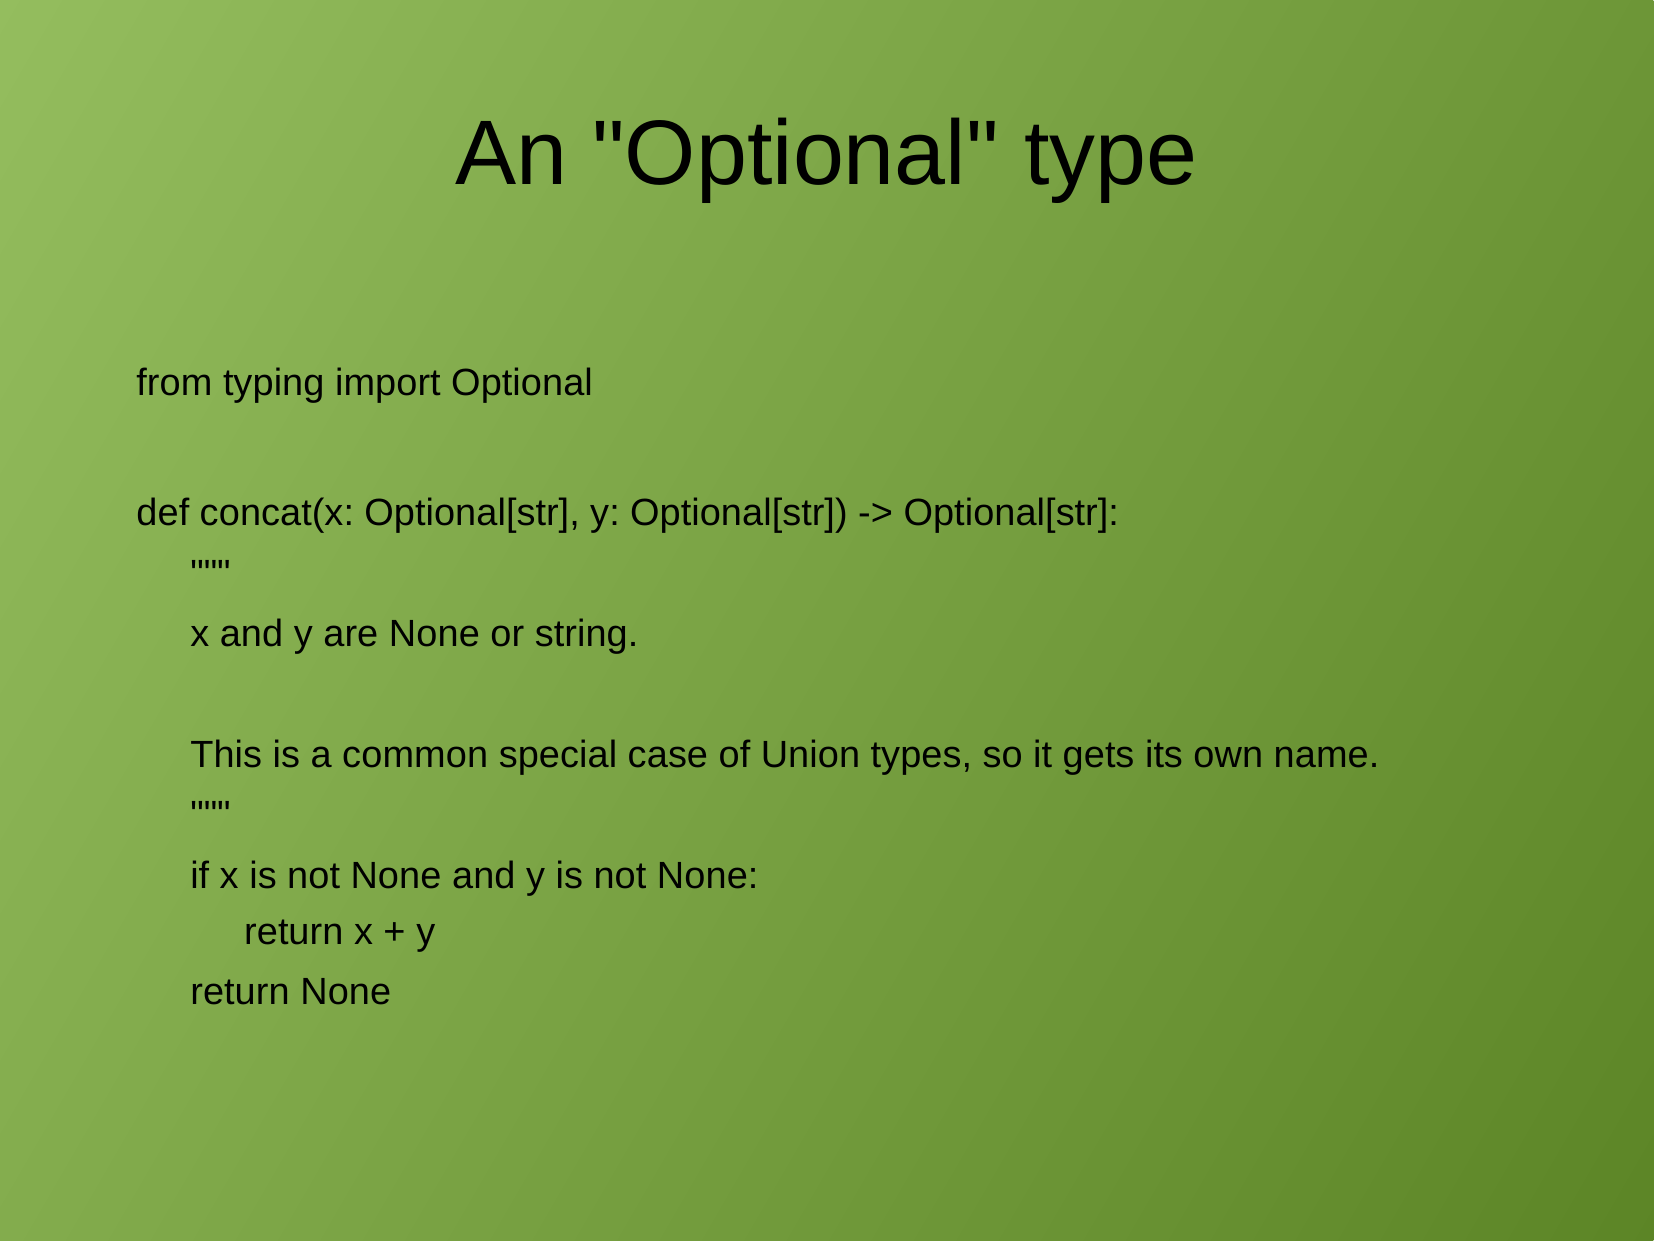

# An "Optional" type
from typing import Optional
def concat(x: Optional[str], y: Optional[str]) -> Optional[str]:
"""
x and y are None or string.
This is a common special case of Union types, so it gets its own name.
"""
if x is not None and y is not None:
return x + y
return None